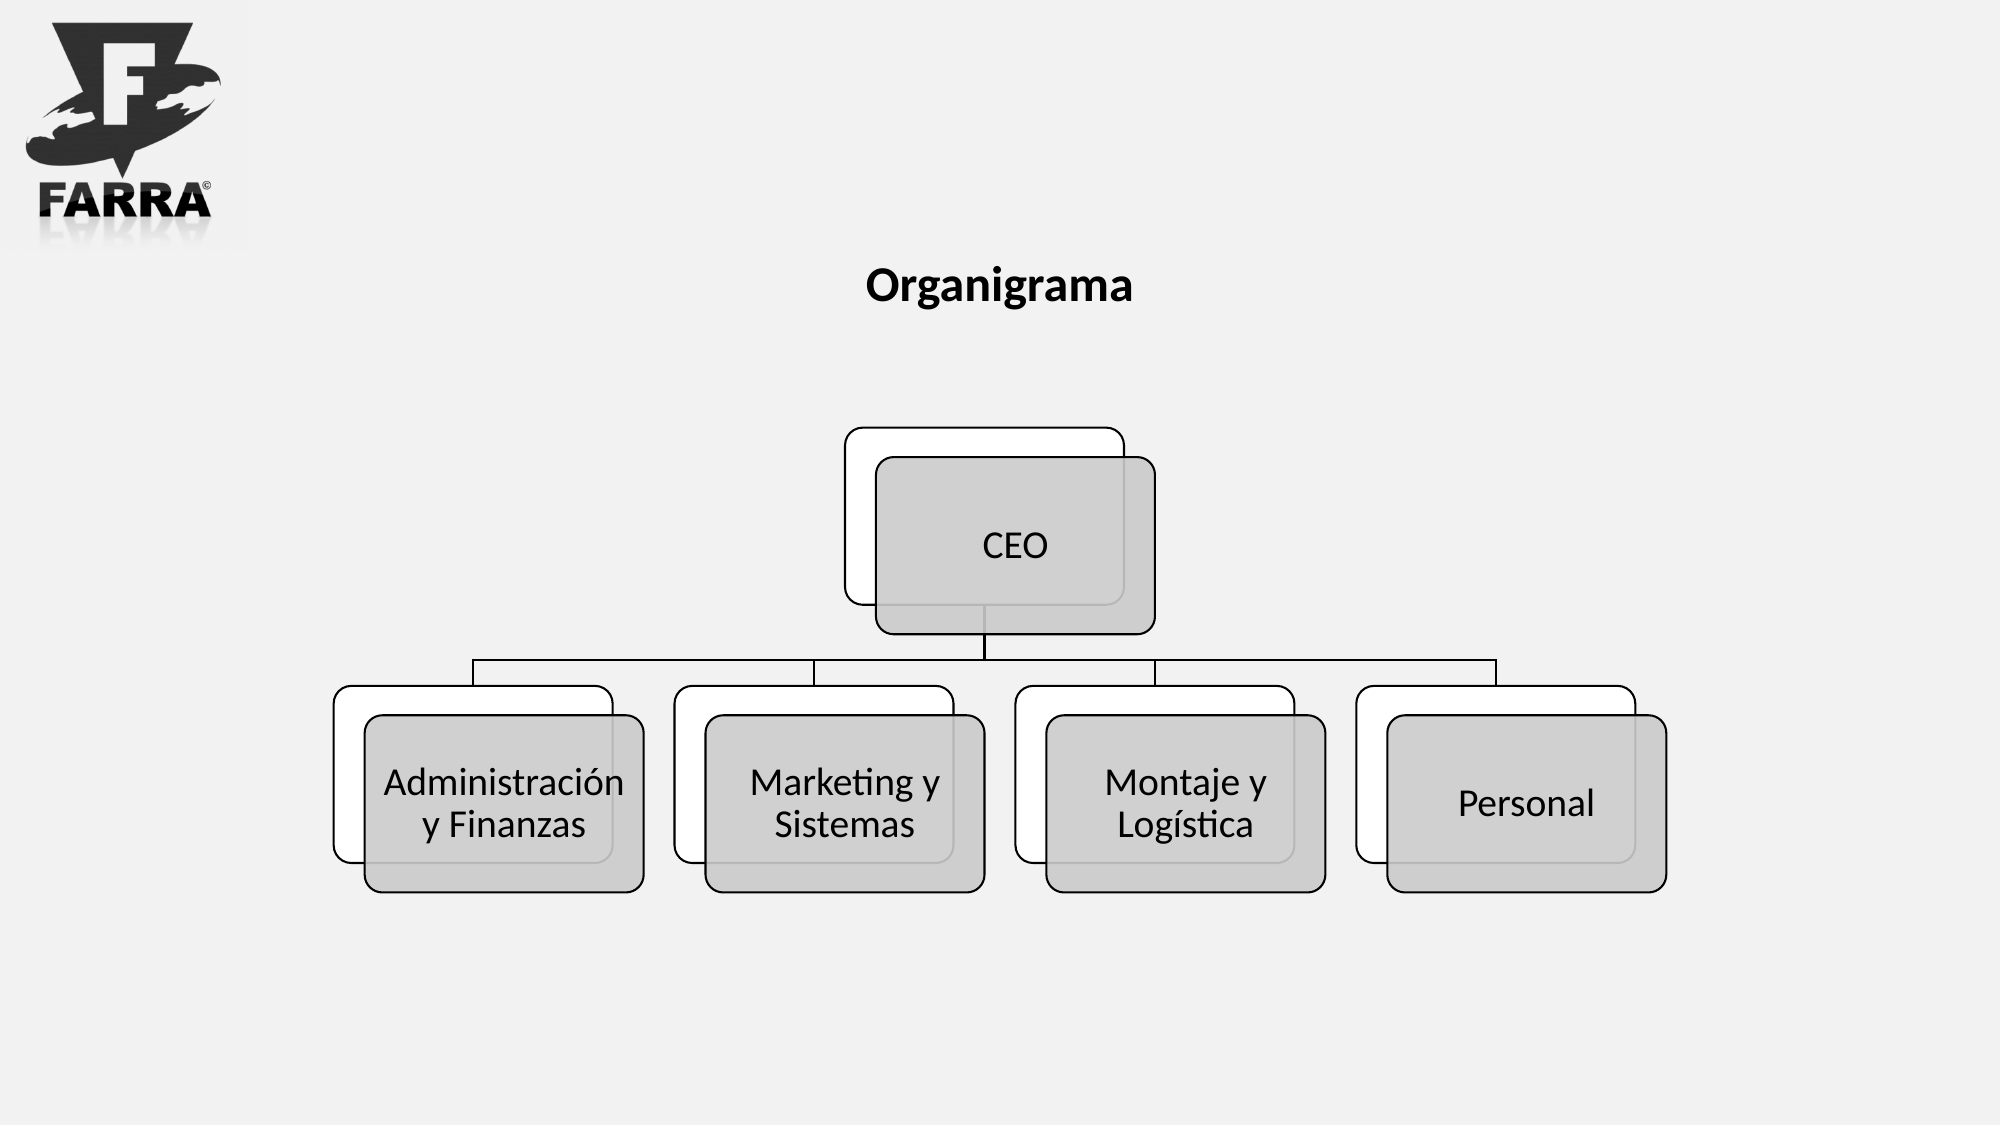

# Organigrama
CEO
Administración y Finanzas
Marketing y Sistemas
Montaje y Logística
Personal